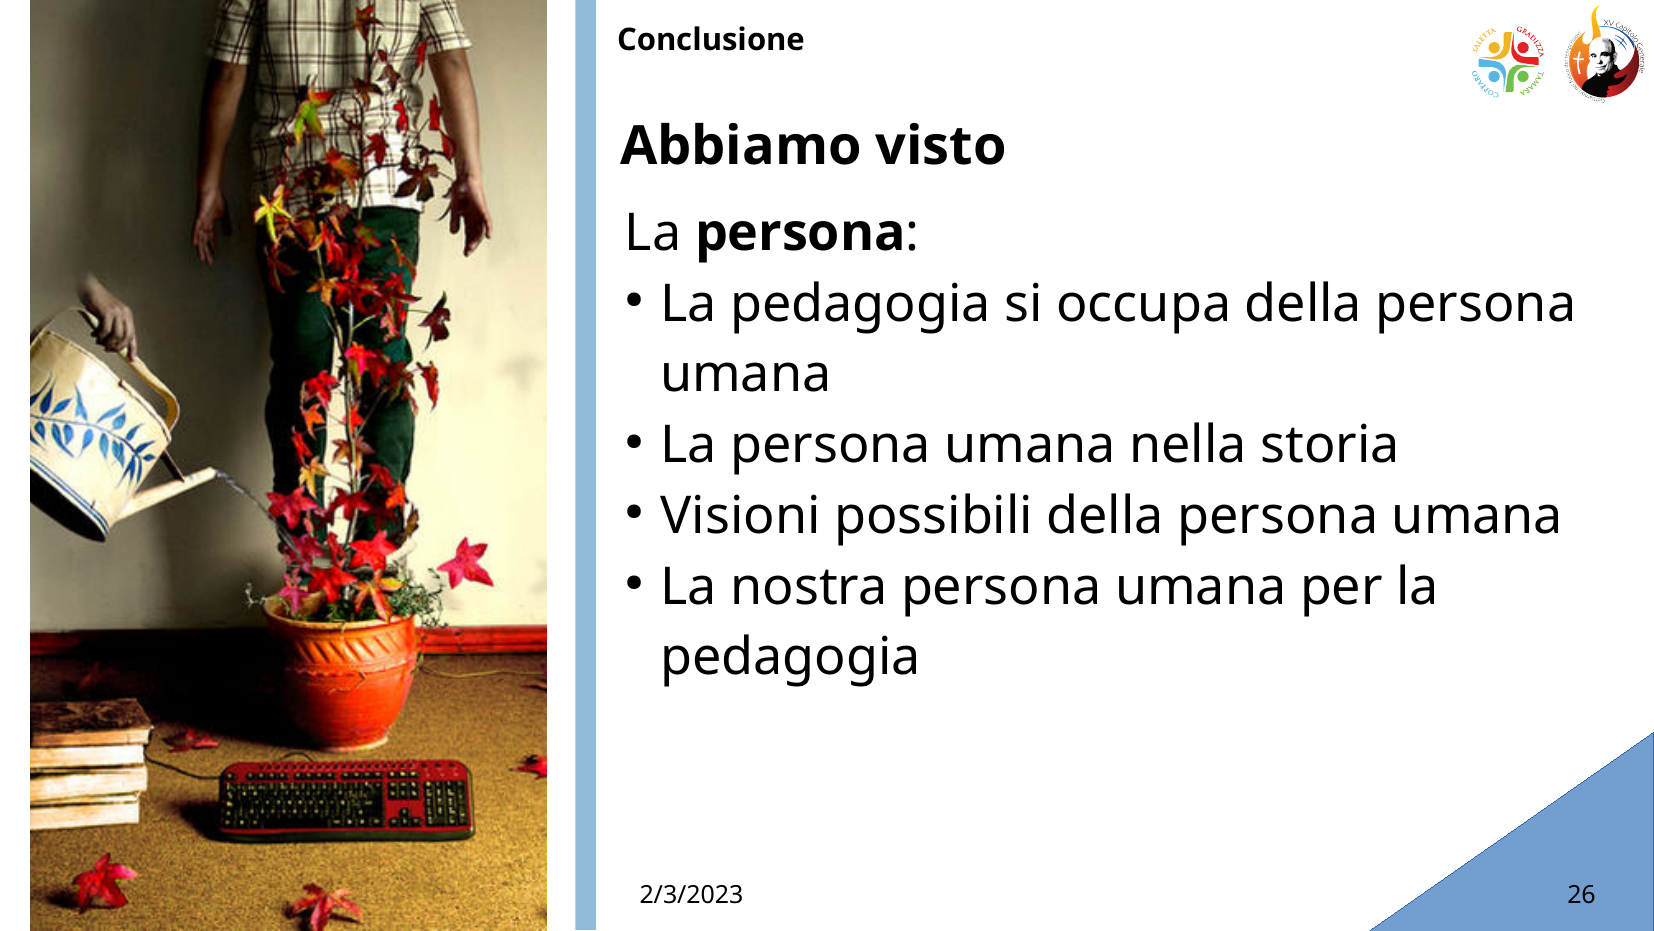

Conclusione
Abbiamo visto
# La persona:
La pedagogia si occupa della persona umana
La persona umana nella storia
Visioni possibili della persona umana
La nostra persona umana per la pedagogia